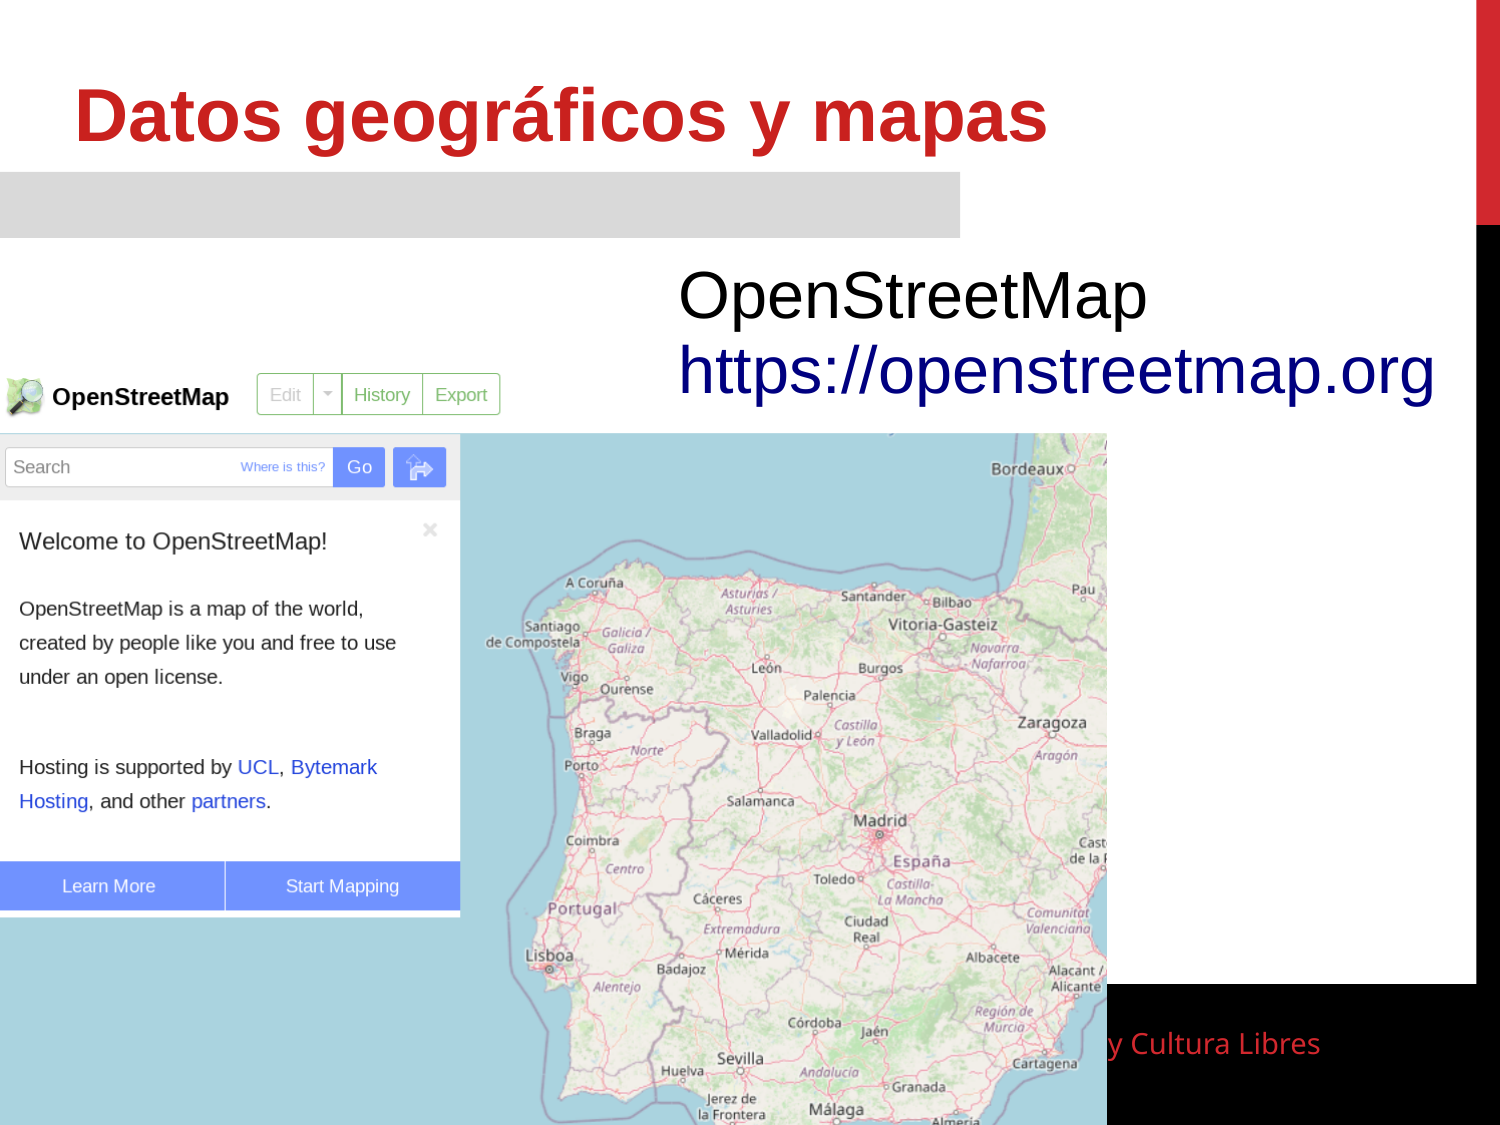

#
Datos geográficos y mapas
OpenStreetMap
https://openstreetmap.org
Oficina de Conocimiento y Cultura Libres
https://urjc.es/ofilibre